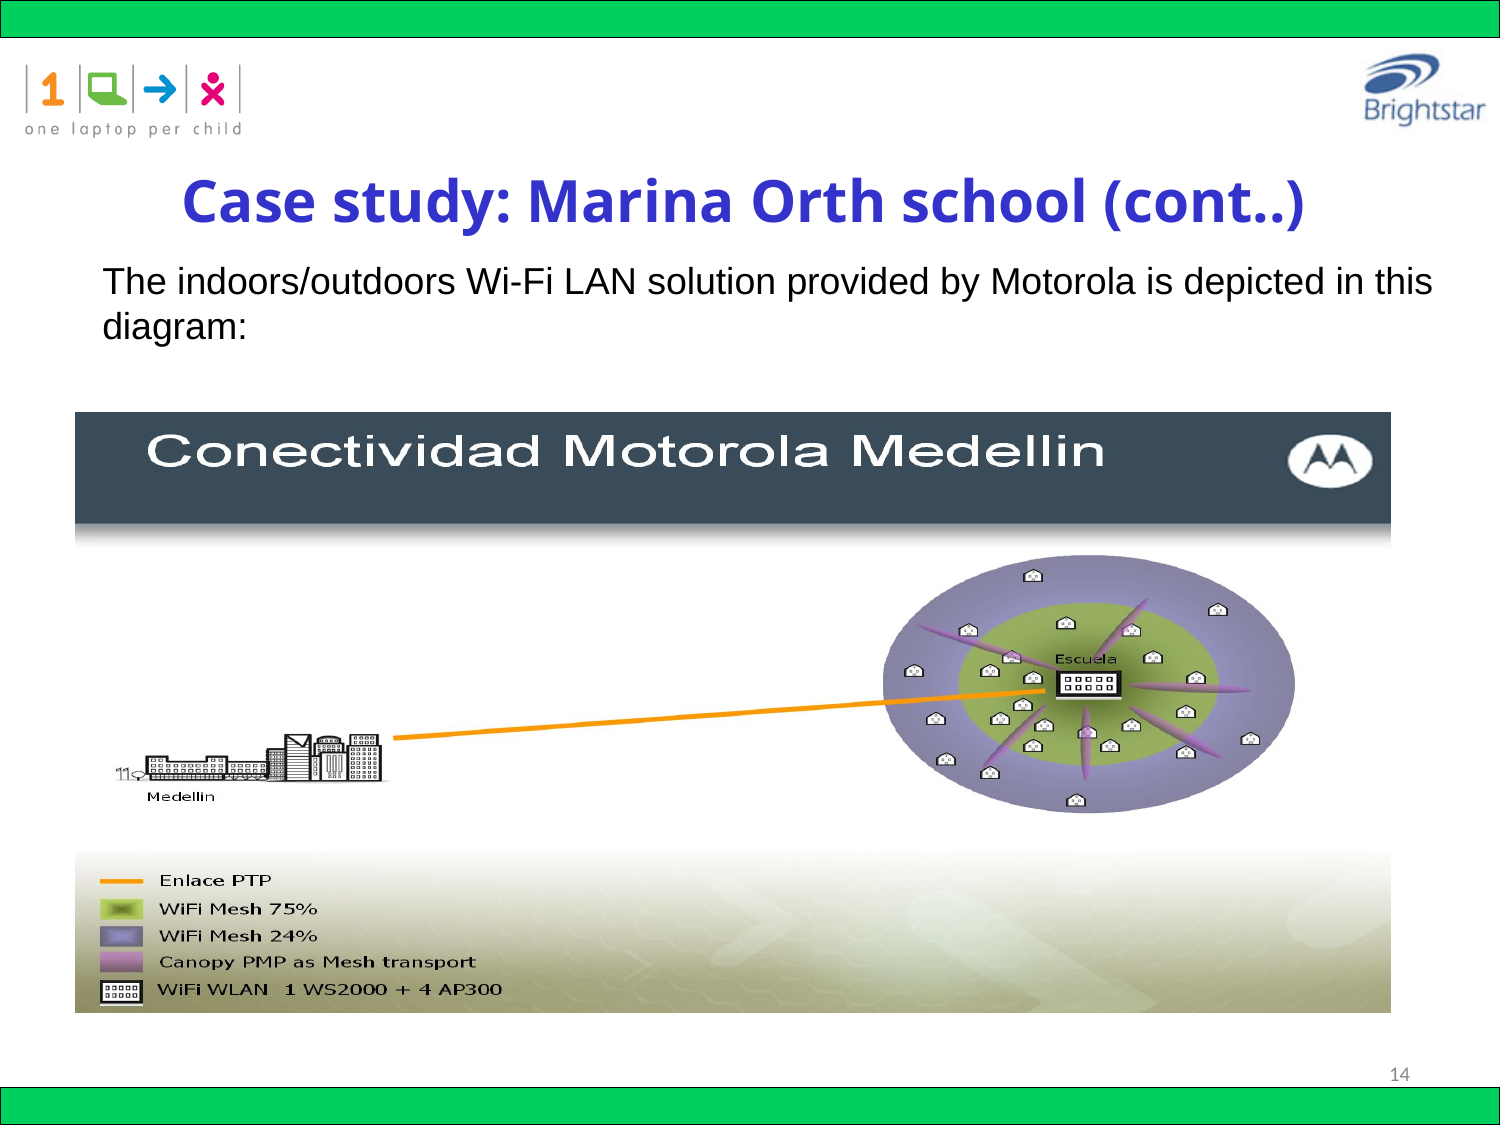

# Case study: Marina Orth school (cont..)
The indoors/outdoors Wi-Fi LAN solution provided by Motorola is depicted in this diagram: